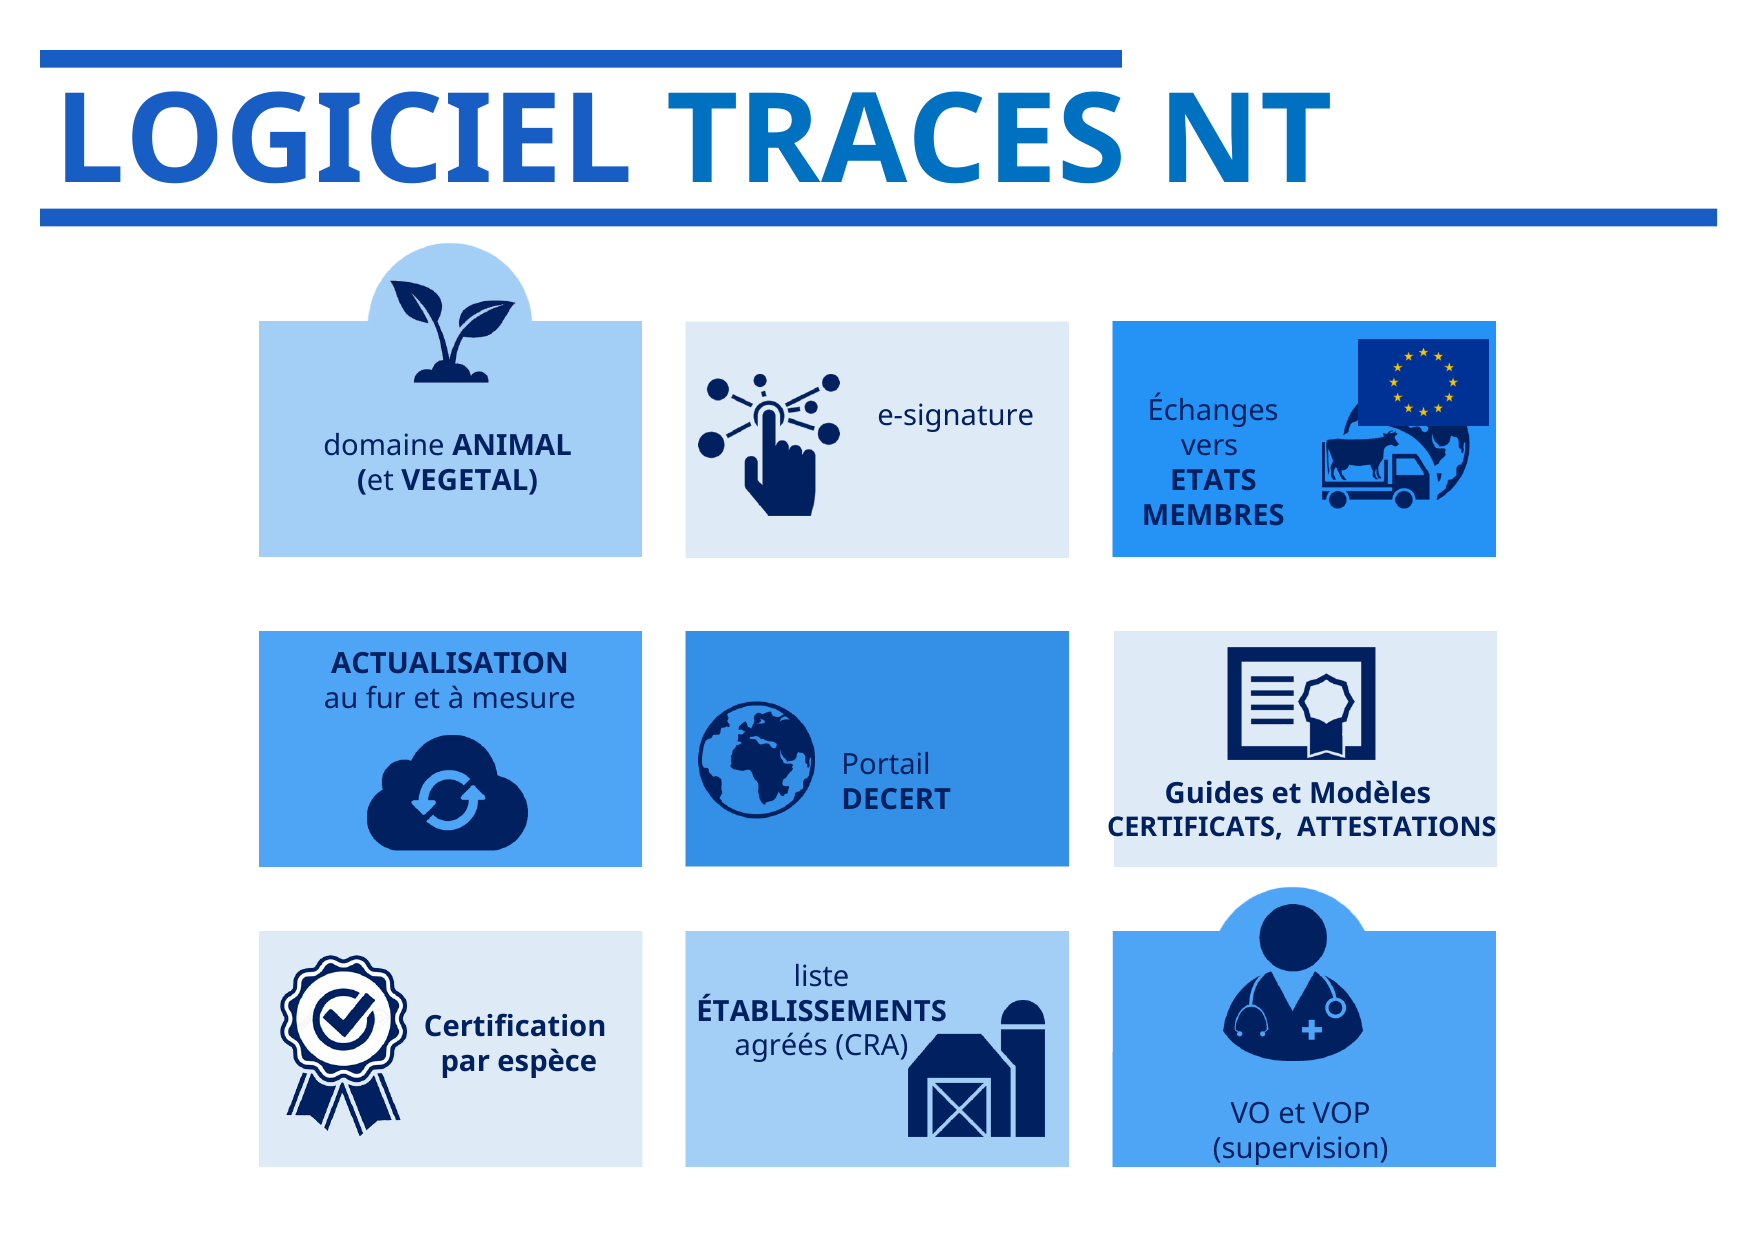

LOGICIEL TRACES NT
domaine ANIMAL (et VEGETAL)
e-signature
Échanges
vers
ETATS MEMBRES
ACTUALISATION au fur et à mesure
Guides et Modèles
CERTIFICATS, ATTESTATIONS
Portail DECERT
VO et VOP (supervision)
Certification
par espèce
liste ÉTABLISSEMENTS
agréés (CRA)